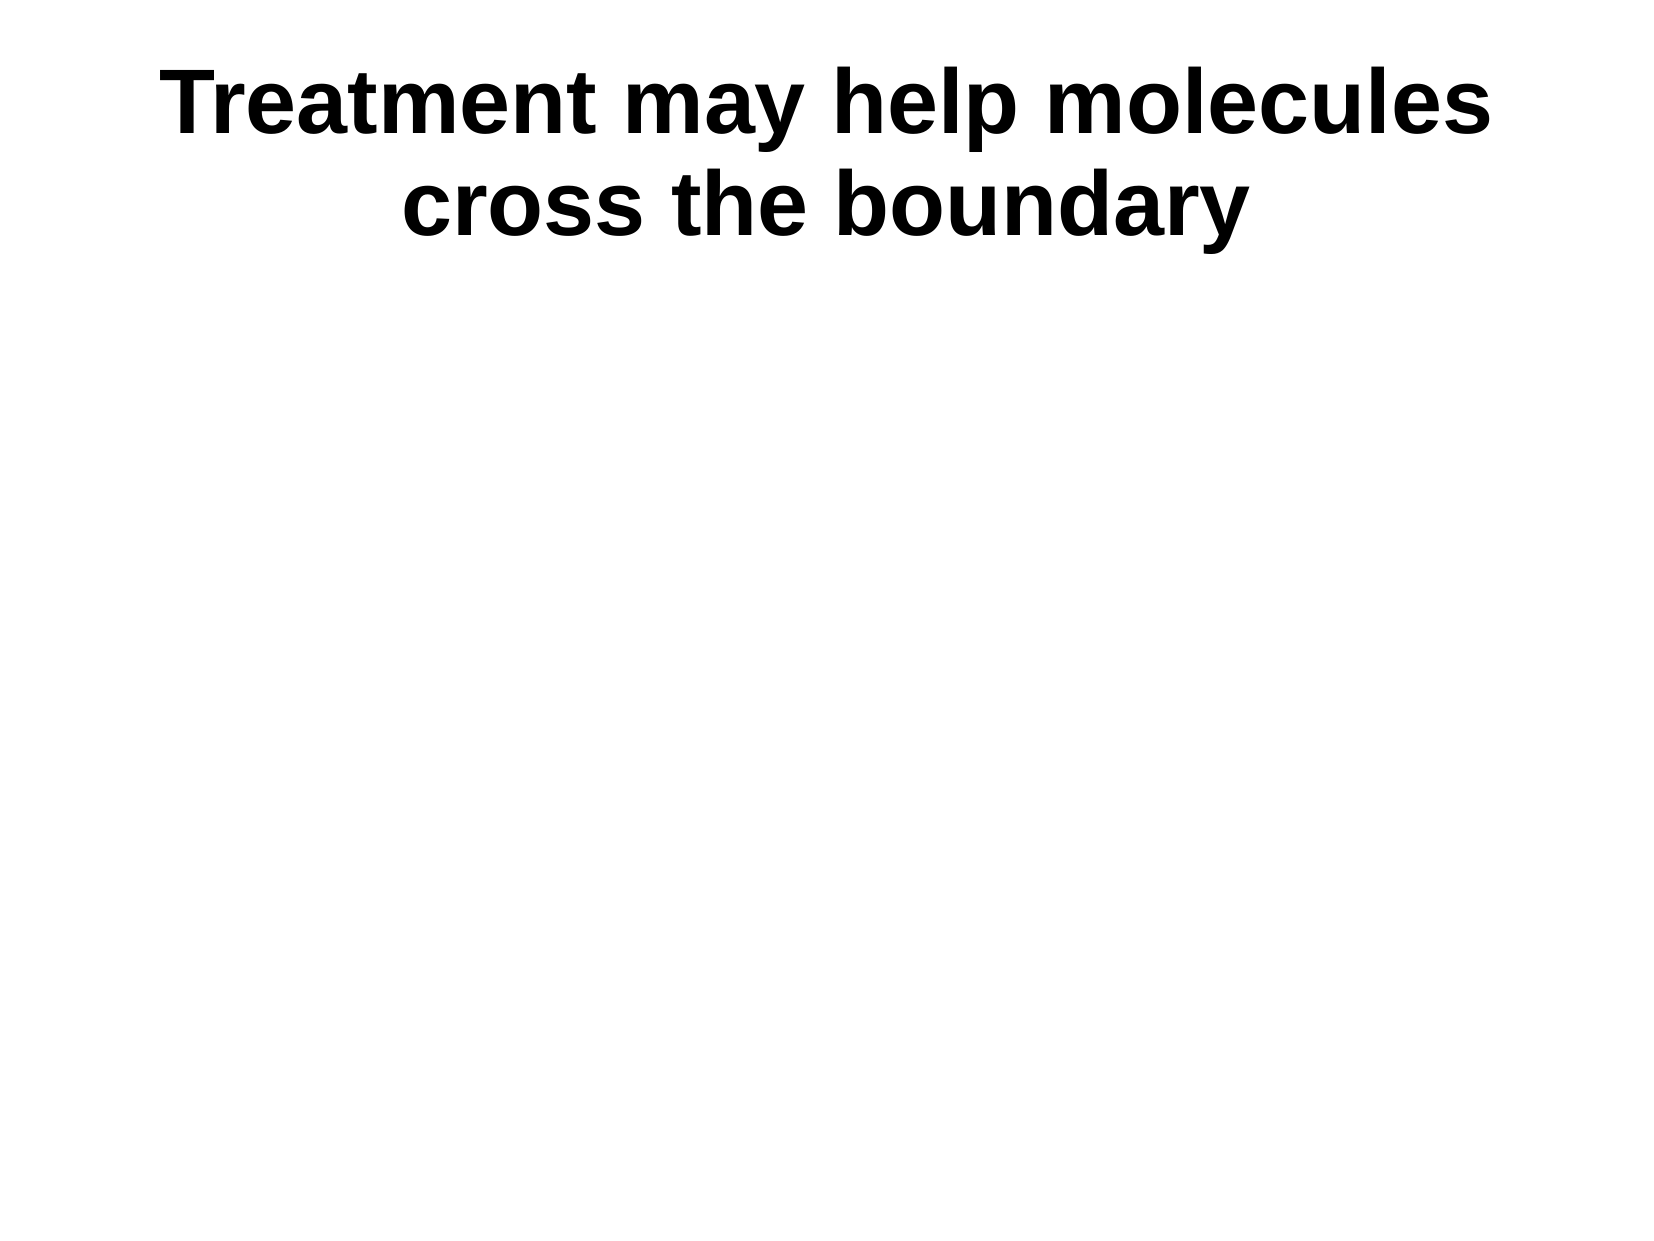

# Treatment may help molecules cross the boundary